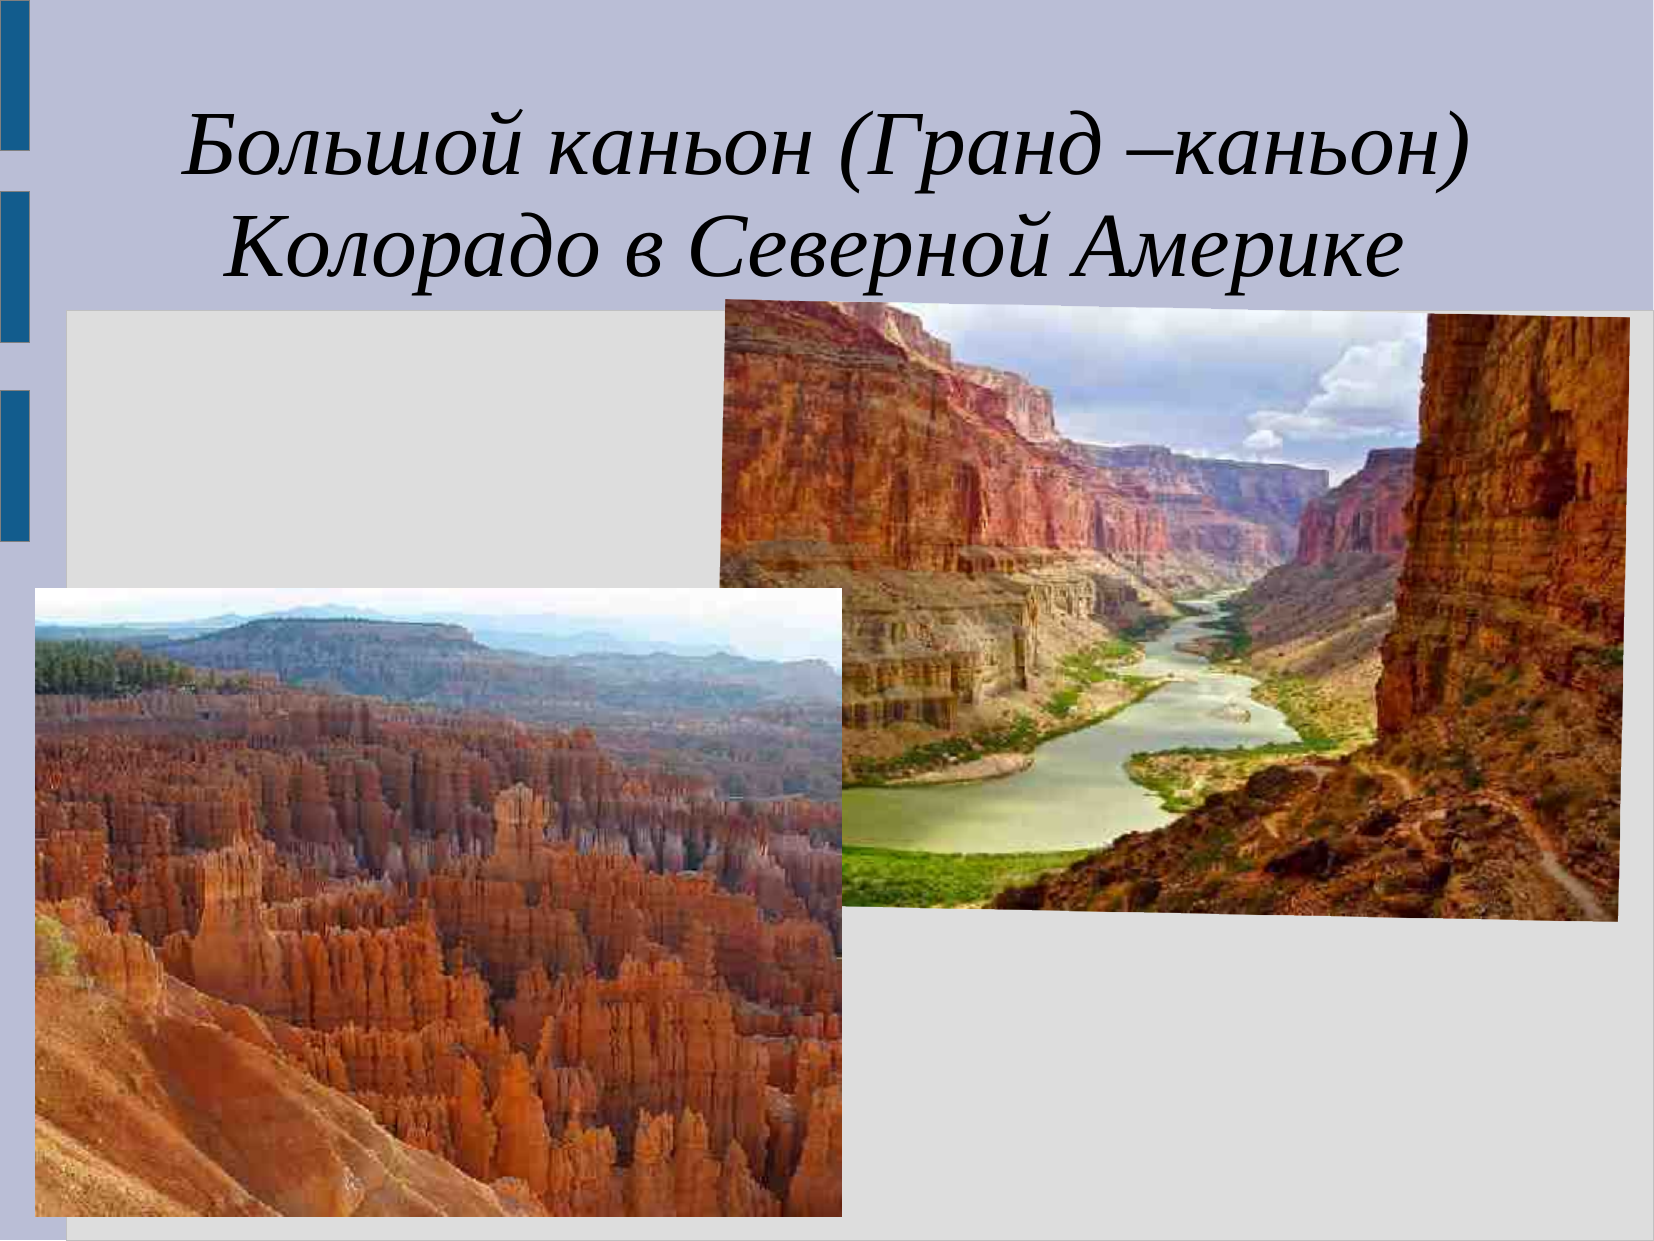

# Большой каньон (Гранд –каньон) Колорадо в Северной Америке